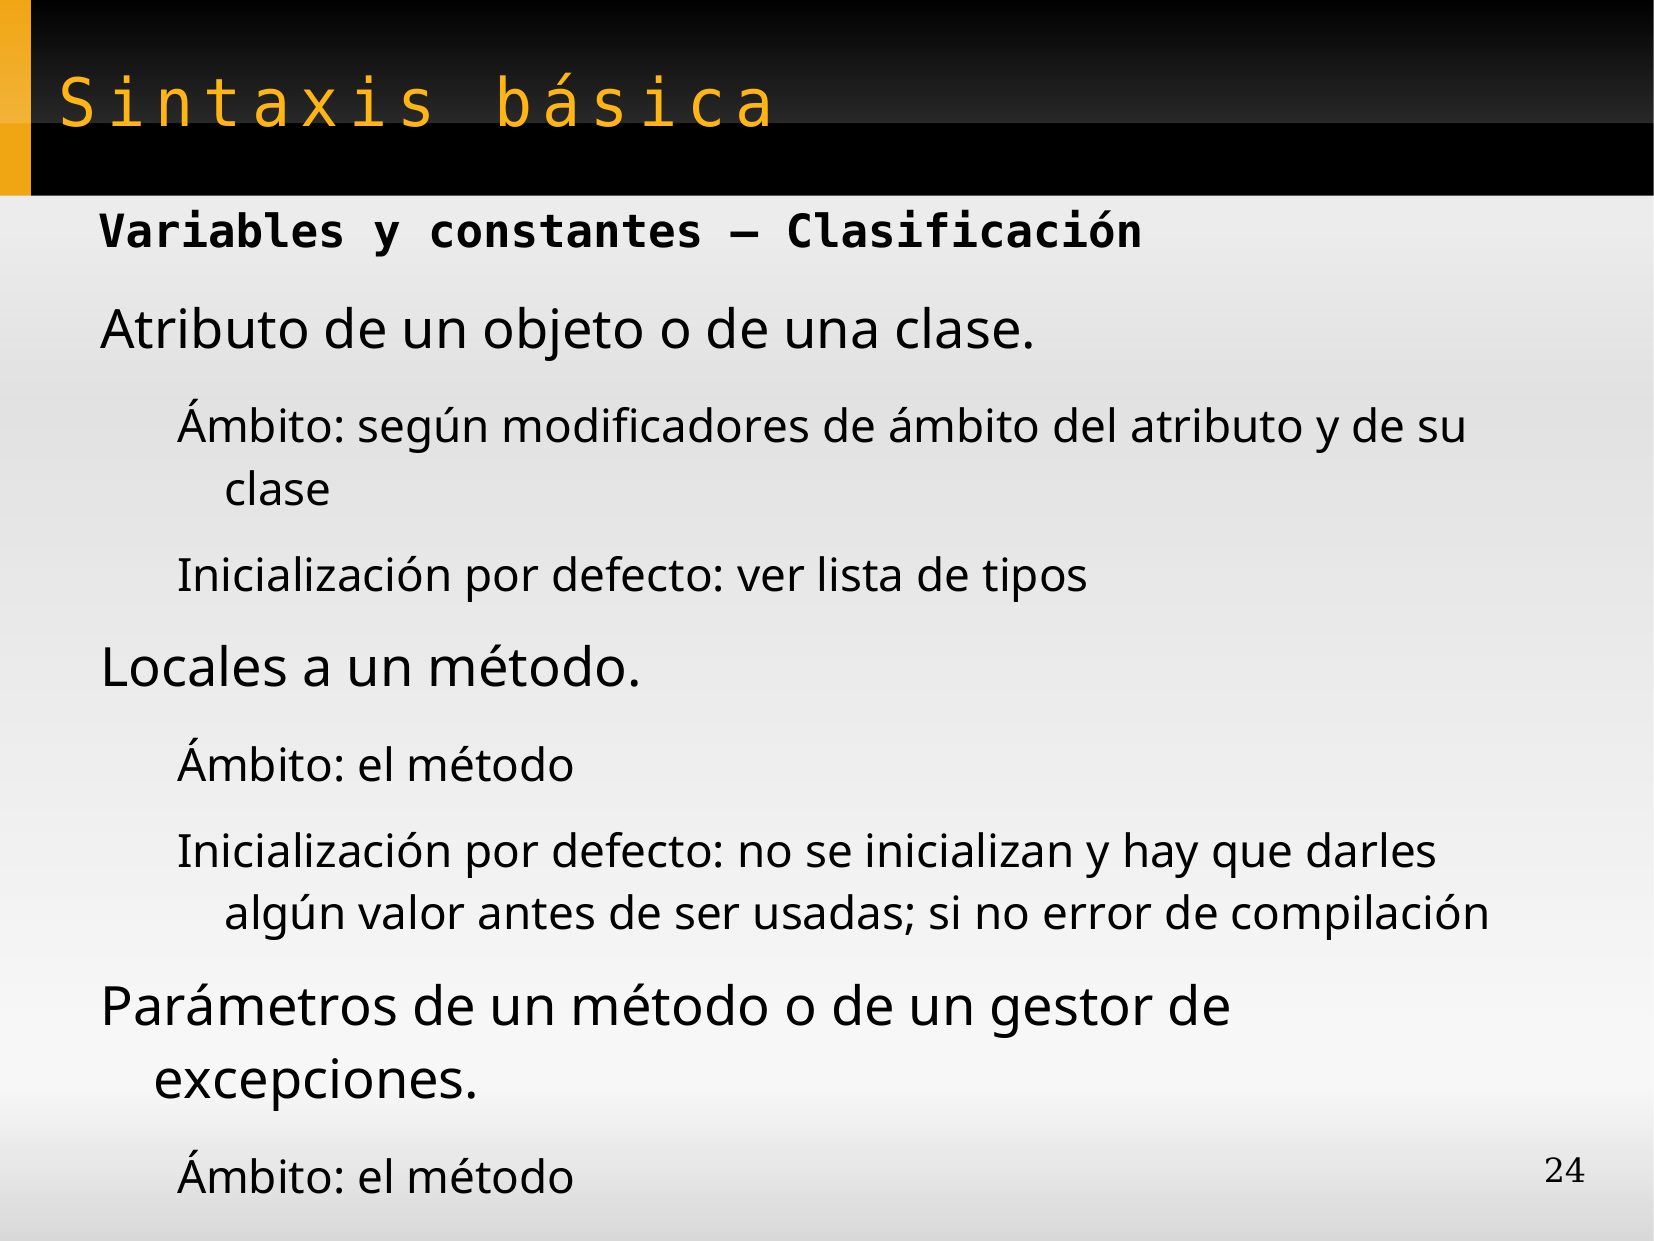

# Sintaxis básica
Variables y constantes – Clasificación
Atributo de un objeto o de una clase.
Ámbito: según modificadores de ámbito del atributo y de su clase
Inicialización por defecto: ver lista de tipos
Locales a un método.
Ámbito: el método
Inicialización por defecto: no se inicializan y hay que darles algún valor antes de ser usadas; si no error de compilación
Parámetros de un método o de un gestor de excepciones.
Ámbito: el método
Inicialización: el valor de la llamada.
(No hay variables globales ni modulares)
24